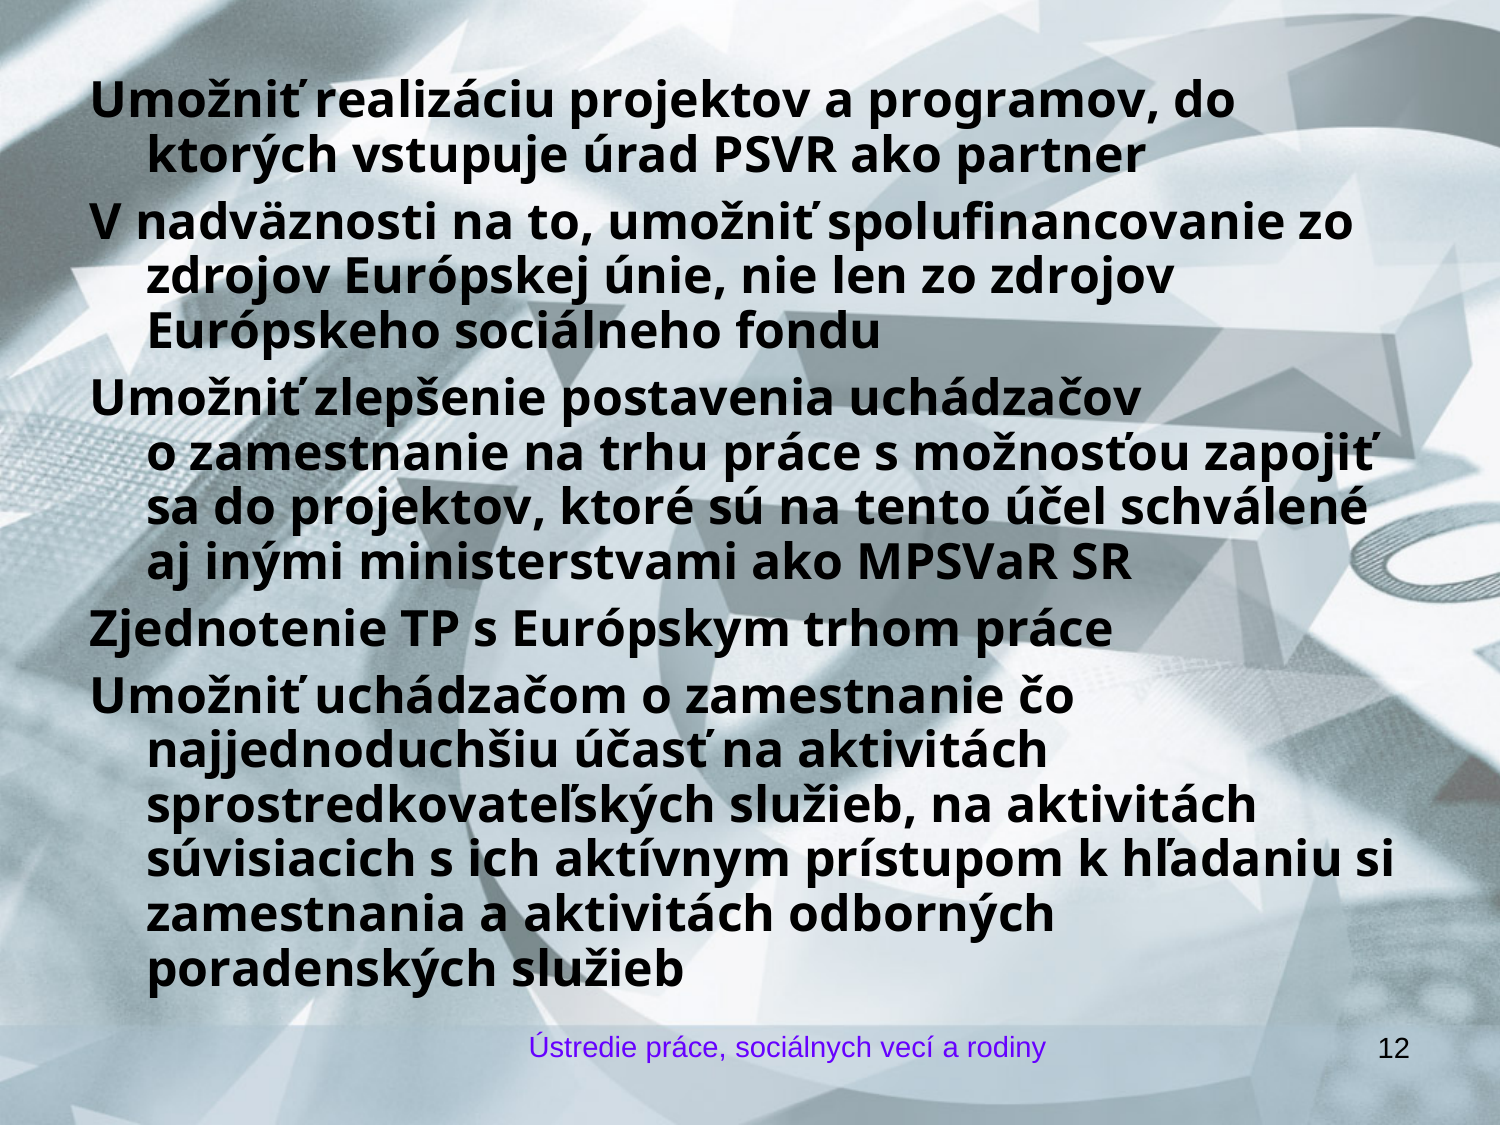

# Umožniť realizáciu projektov a programov, do ktorých vstupuje úrad PSVR ako partner
V nadväznosti na to, umožniť spolufinancovanie zo zdrojov Európskej únie, nie len zo zdrojov Európskeho sociálneho fondu
Umožniť zlepšenie postavenia uchádzačov o zamestnanie na trhu práce s možnosťou zapojiť sa do projektov, ktoré sú na tento účel schválené aj inými ministerstvami ako MPSVaR SR
Zjednotenie TP s Európskym trhom práce
Umožniť uchádzačom o zamestnanie čo najjednoduchšiu účasť na aktivitách sprostredkovateľských služieb, na aktivitách súvisiacich s ich aktívnym prístupom k hľadaniu si zamestnania a aktivitách odborných poradenských služieb
12